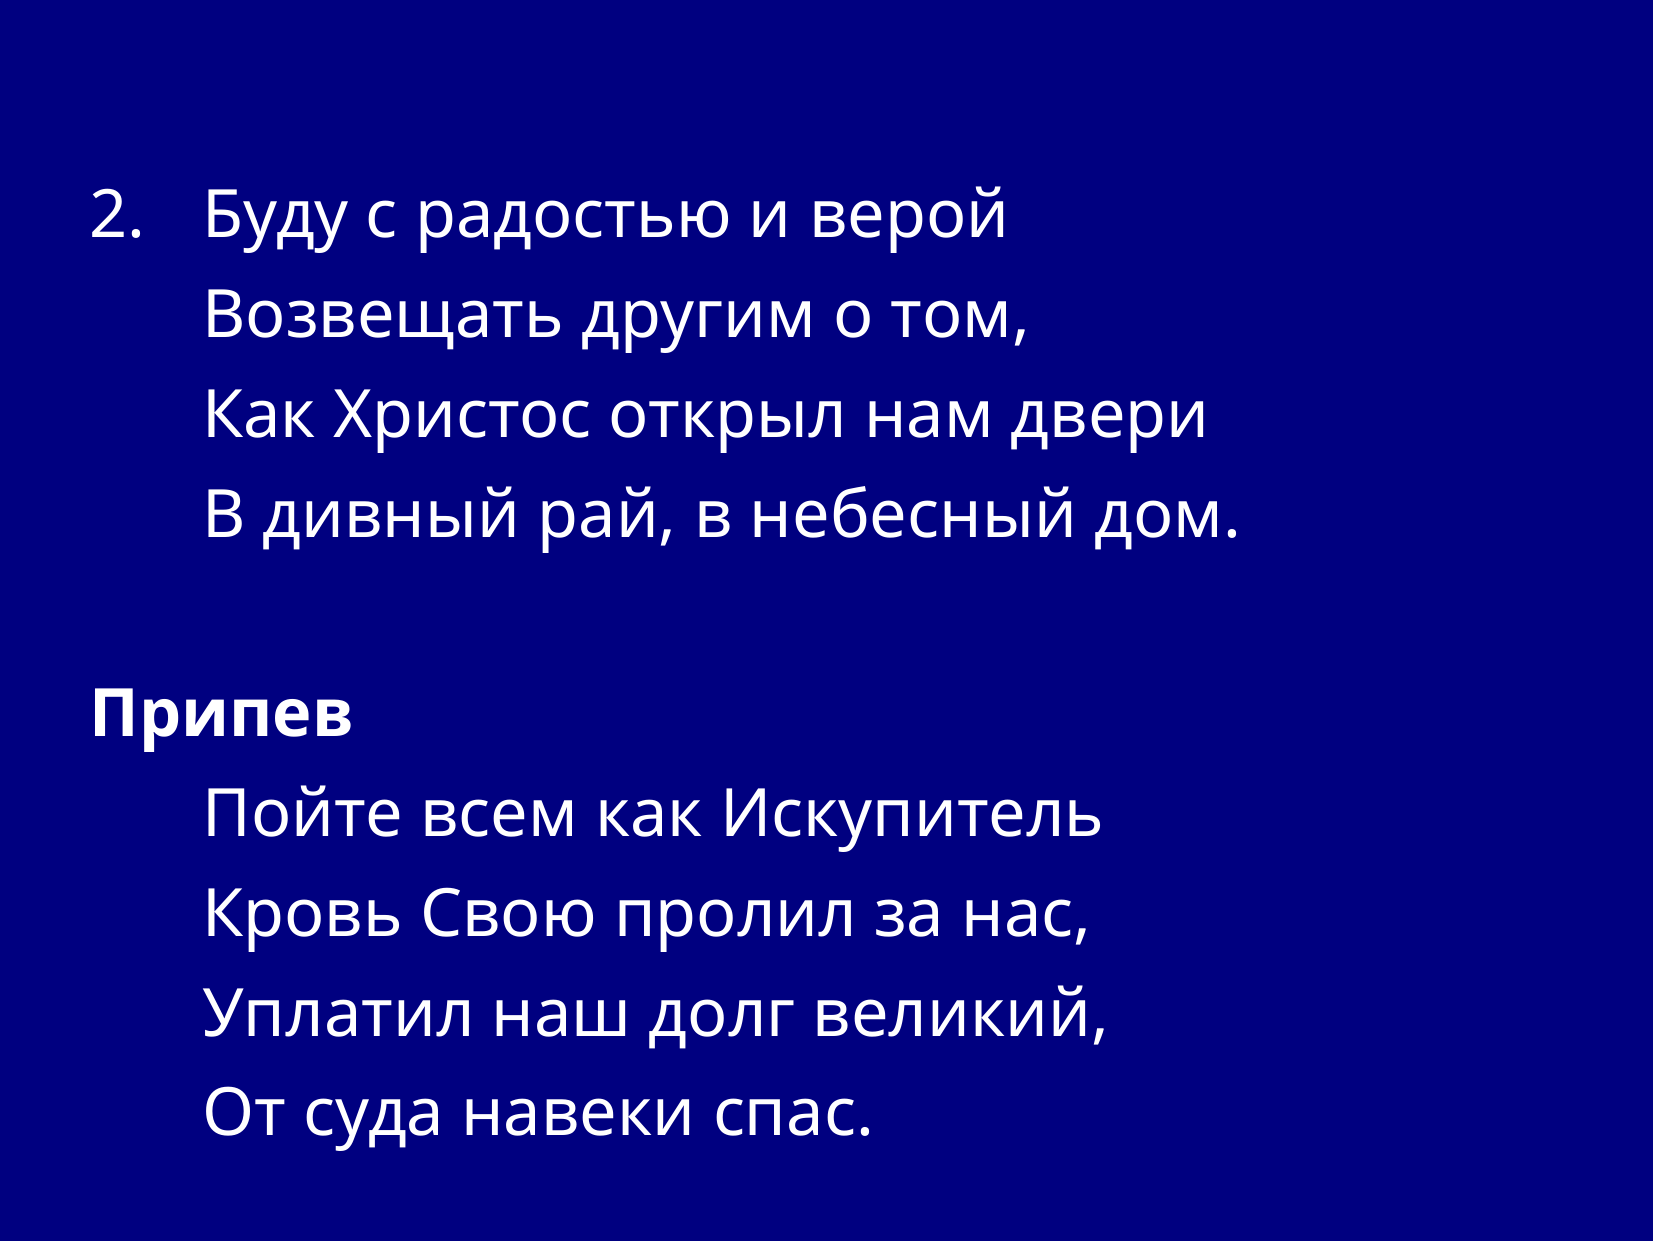

2.	Буду с радостью и верой
	Возвещать другим о том,
	Как Христос открыл нам двери
	В дивный рай, в небесный дом.
Припев
	Пойте всем как Искупитель
	Кровь Свою пролил за нас,
	Уплатил наш долг великий,
	От суда навеки спас.